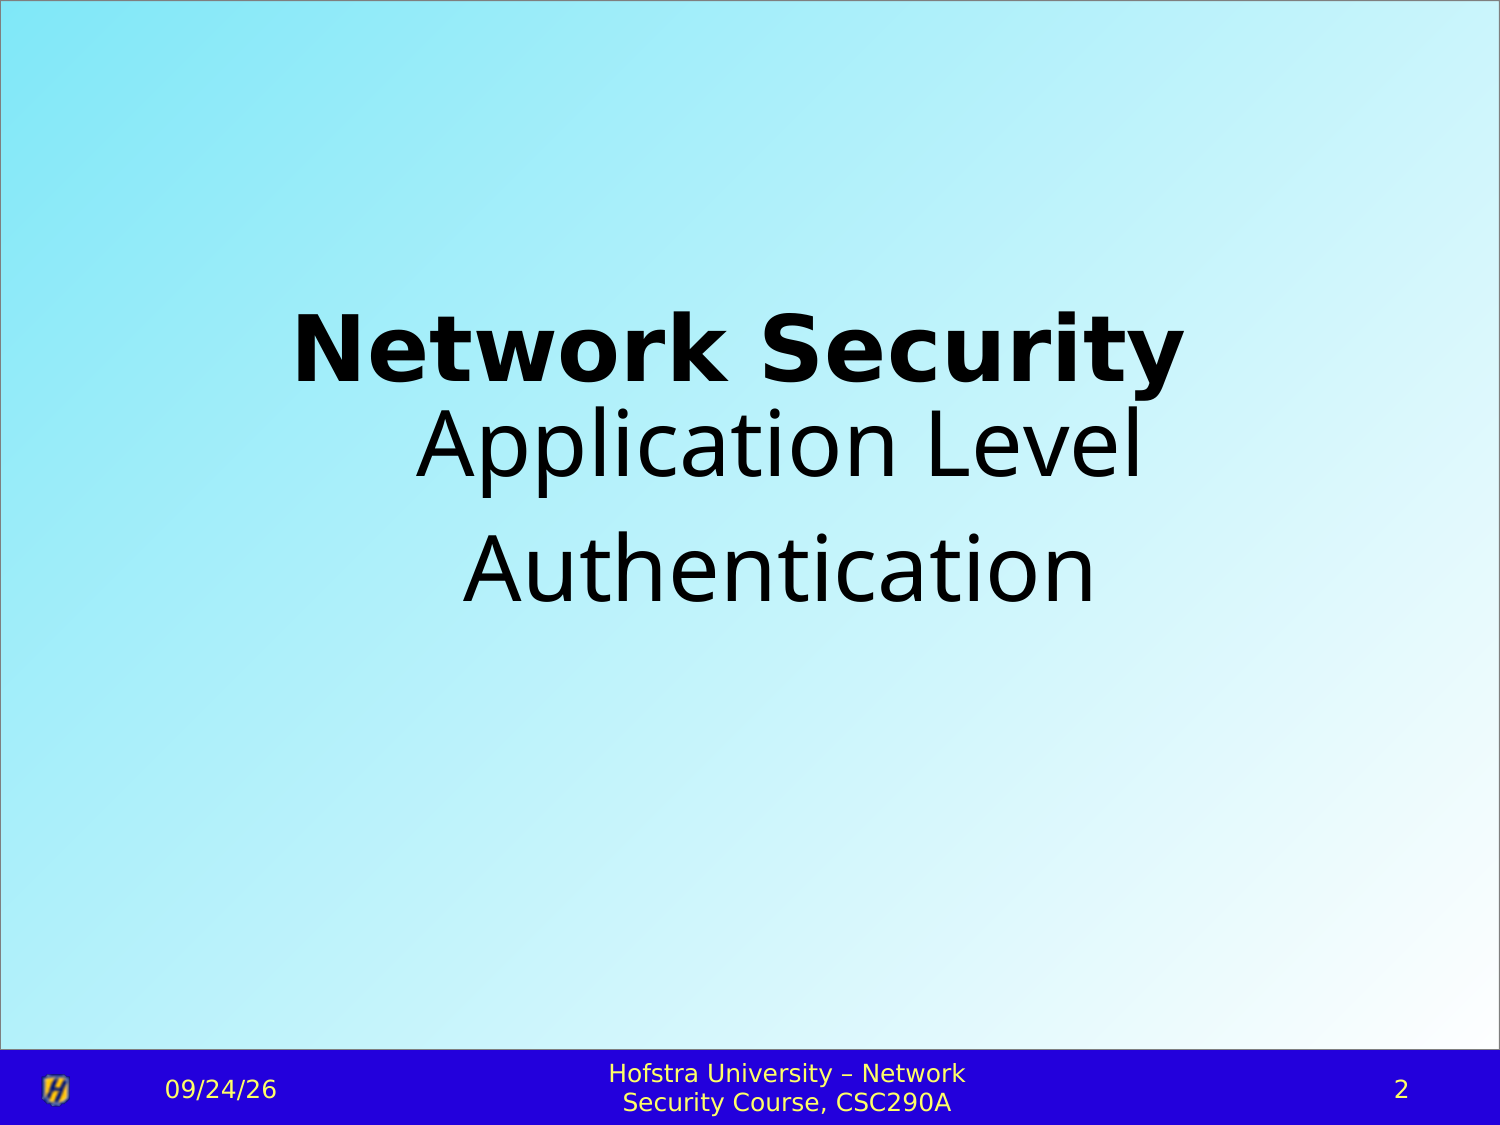

# Network Security
Application Level Authentication
2